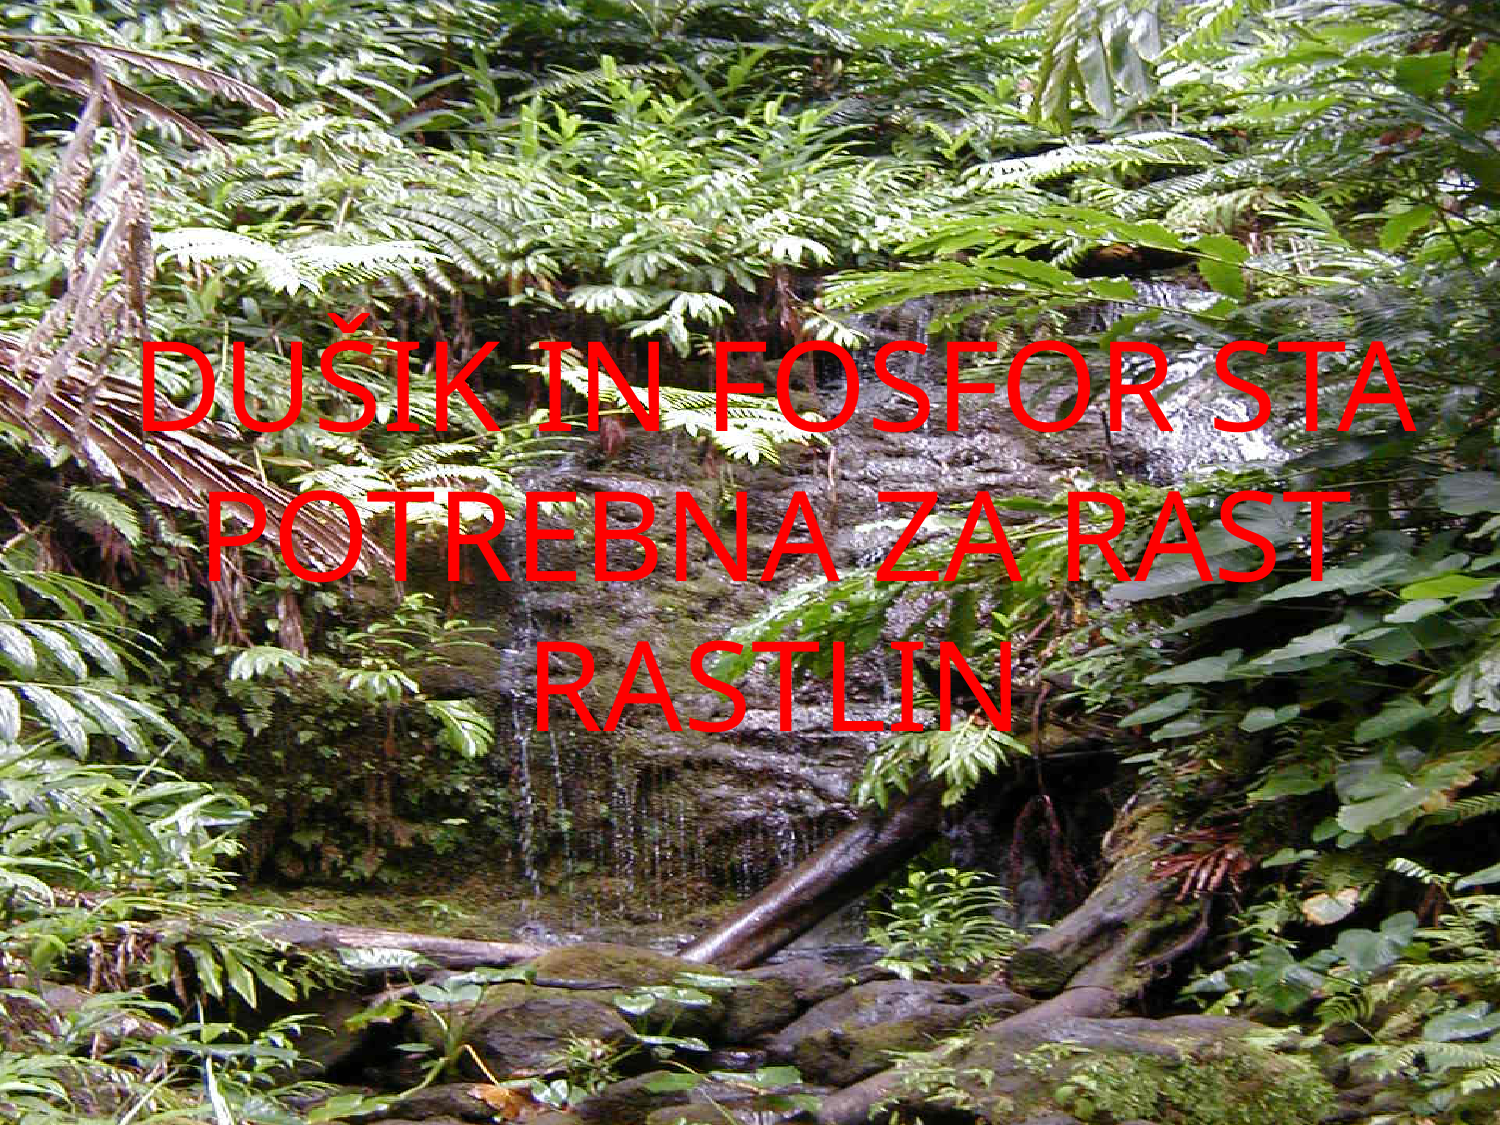

# DUŠIK IN FOSFOR STA POTREBNA ZA RAST RASTLIN